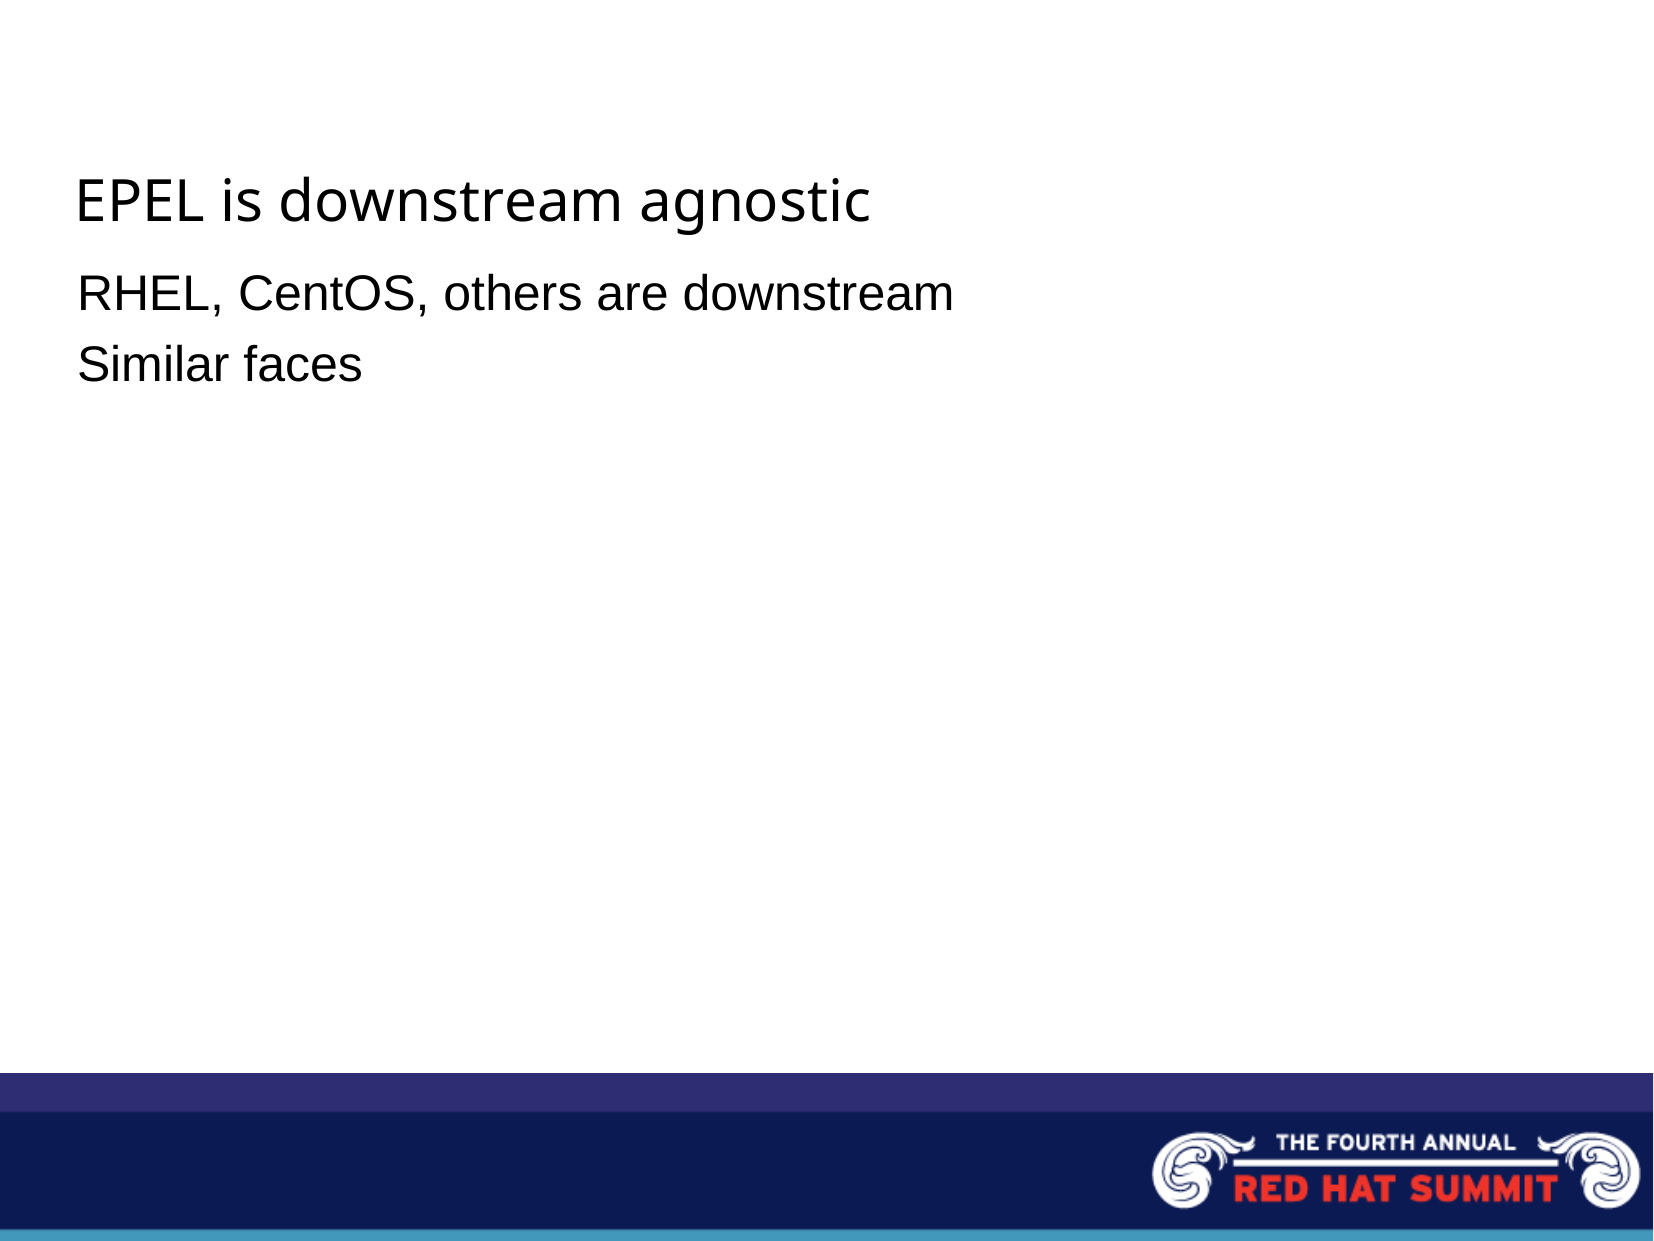

# EPEL is downstream agnostic
RHEL, CentOS, others are downstream
Similar faces